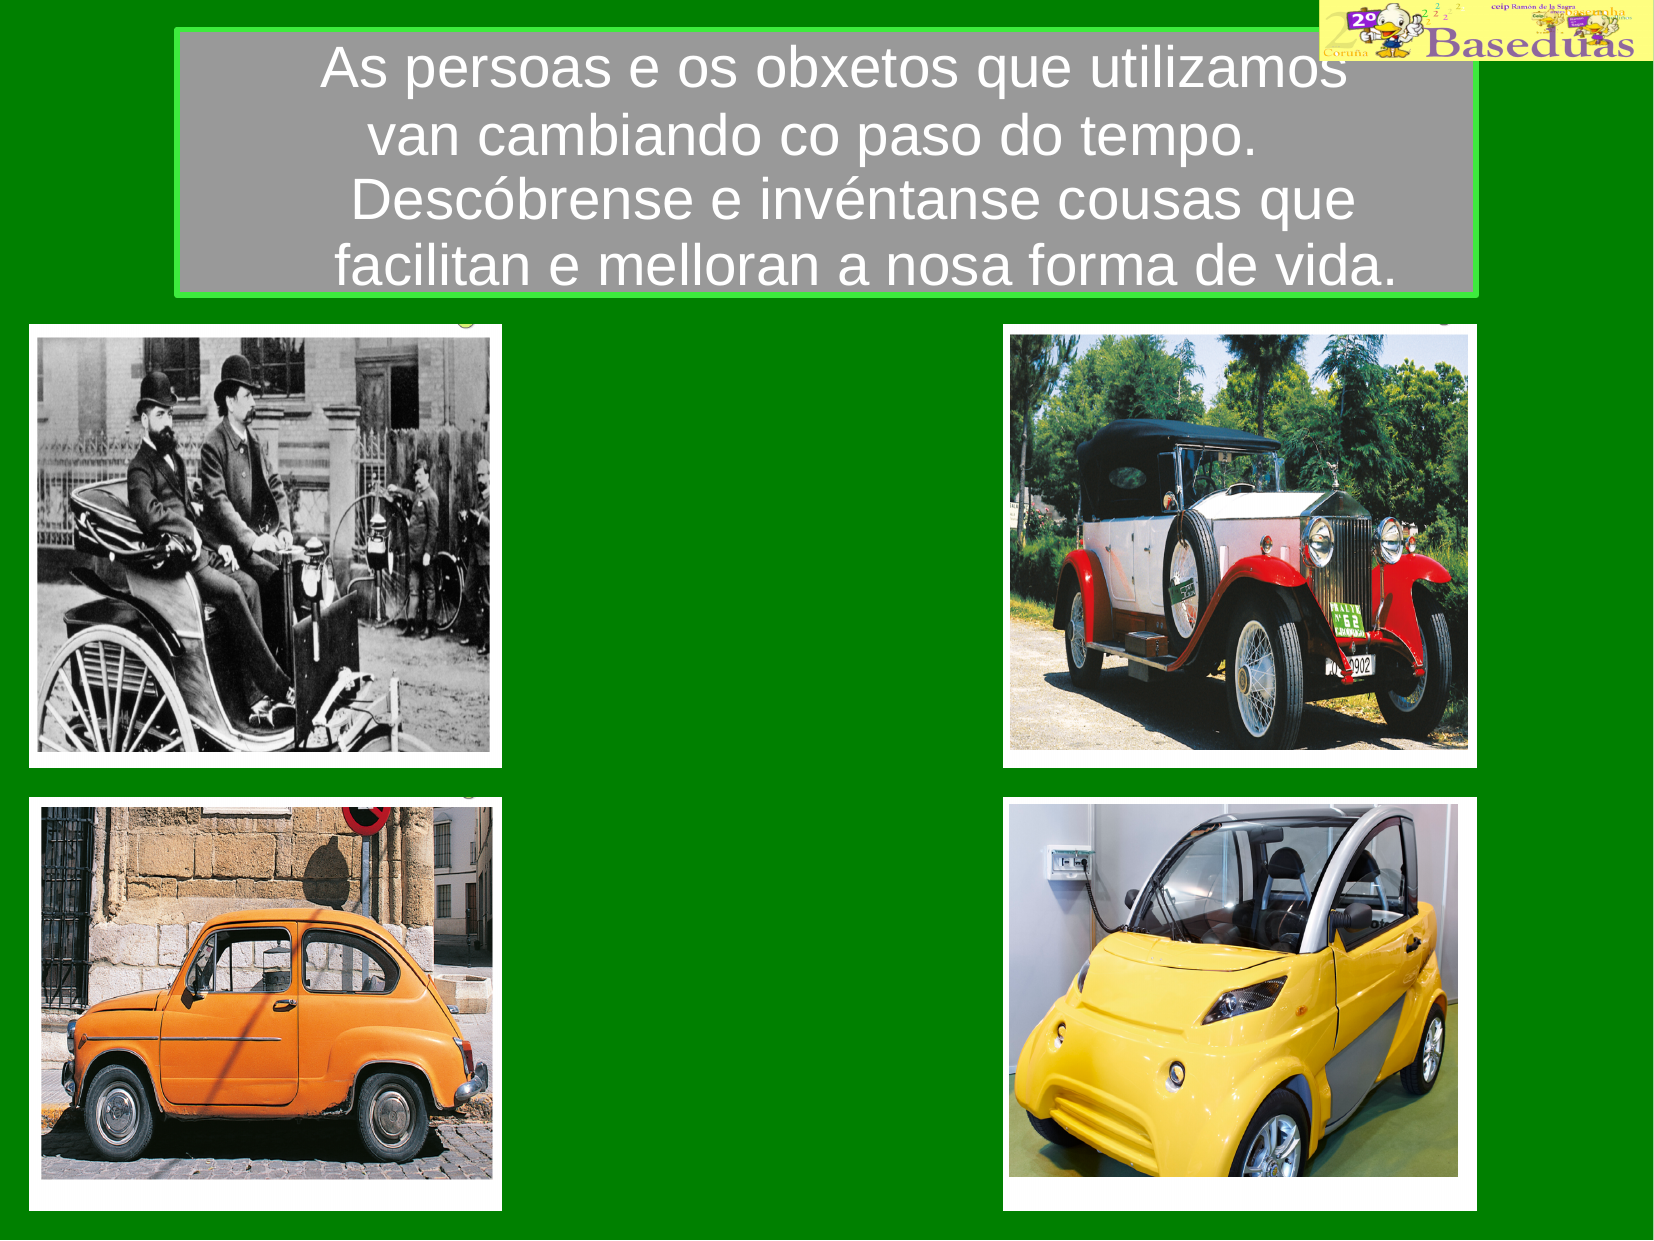

As persoas e os obxetos que utilizamos
 van cambiando co paso do tempo.
 Descóbrense e invéntanse cousas que
 facilitan e melloran a nosa forma de vida.